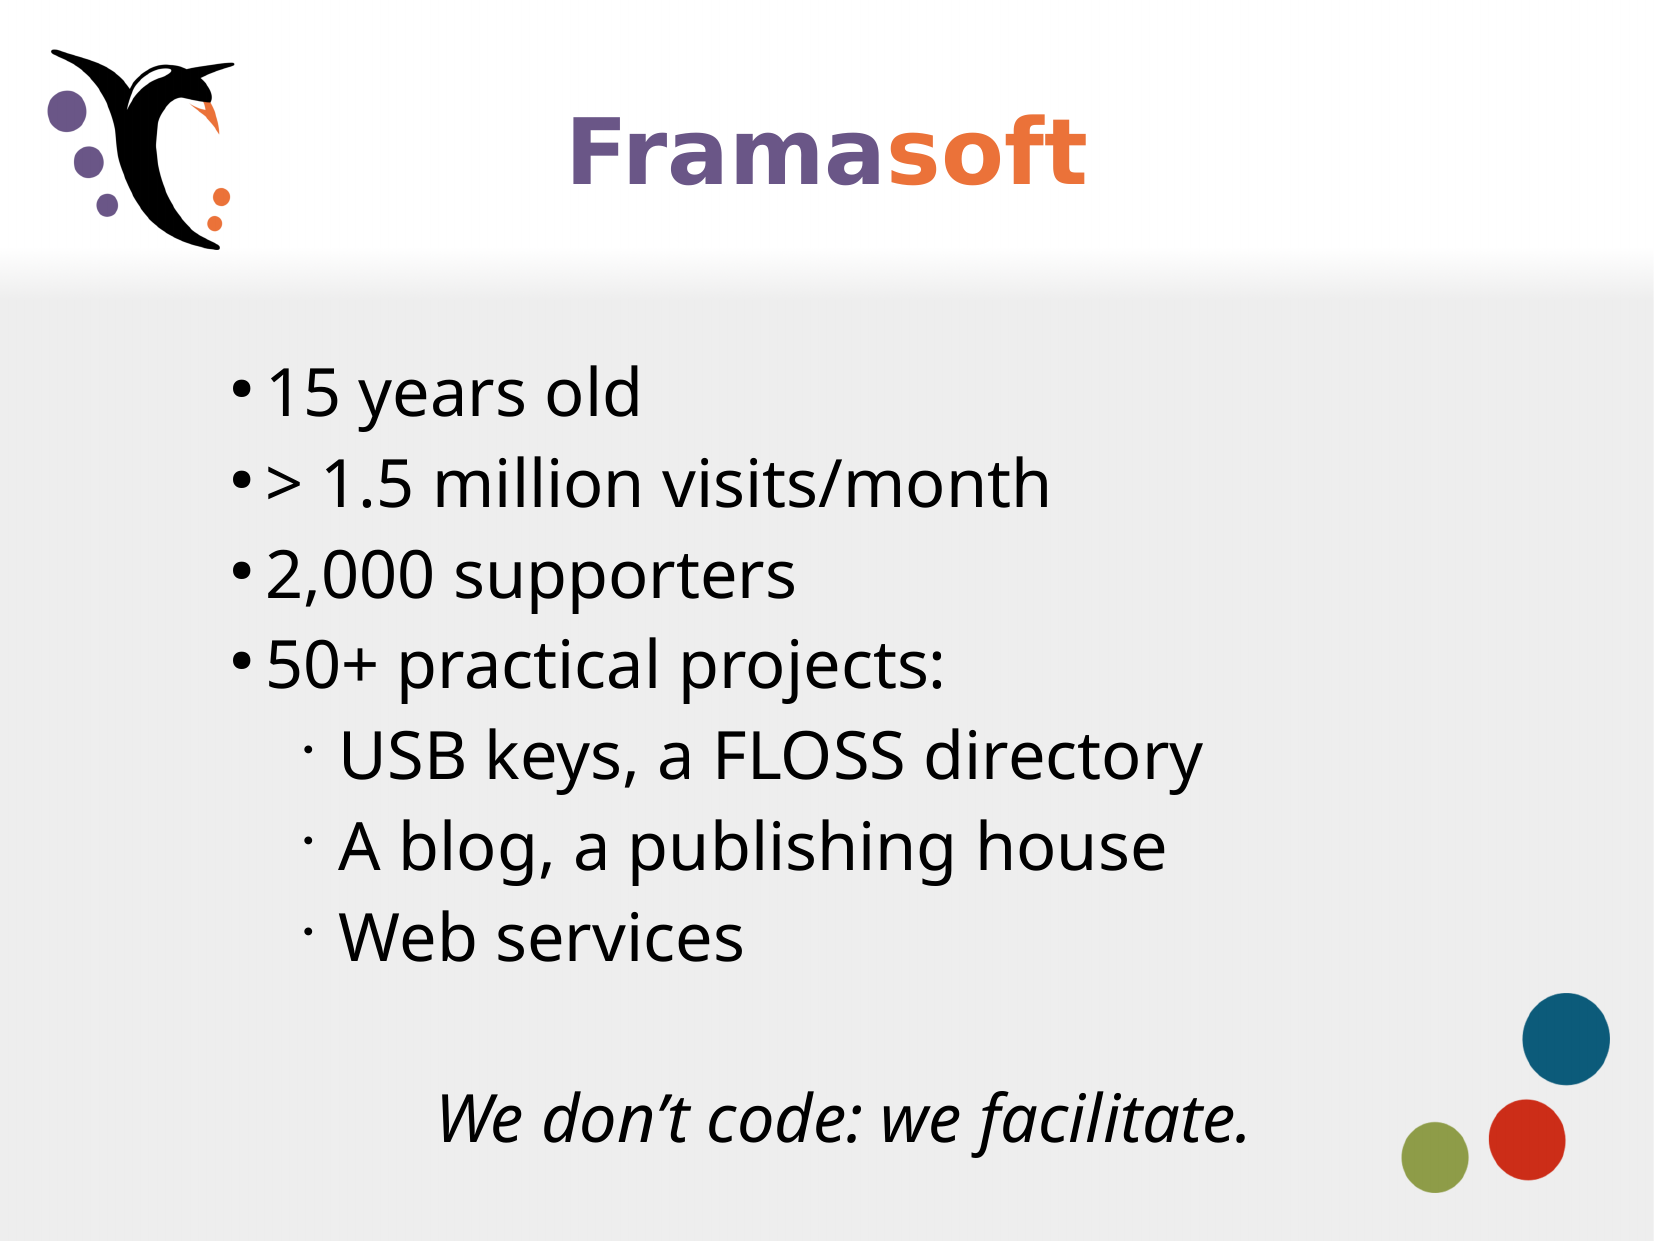

# Framasoft
15 years old
> 1.5 million visits/month
2,000 supporters
50+ practical projects:
USB keys, a FLOSS directory
A blog, a publishing house
Web services
We don’t code: we facilitate.